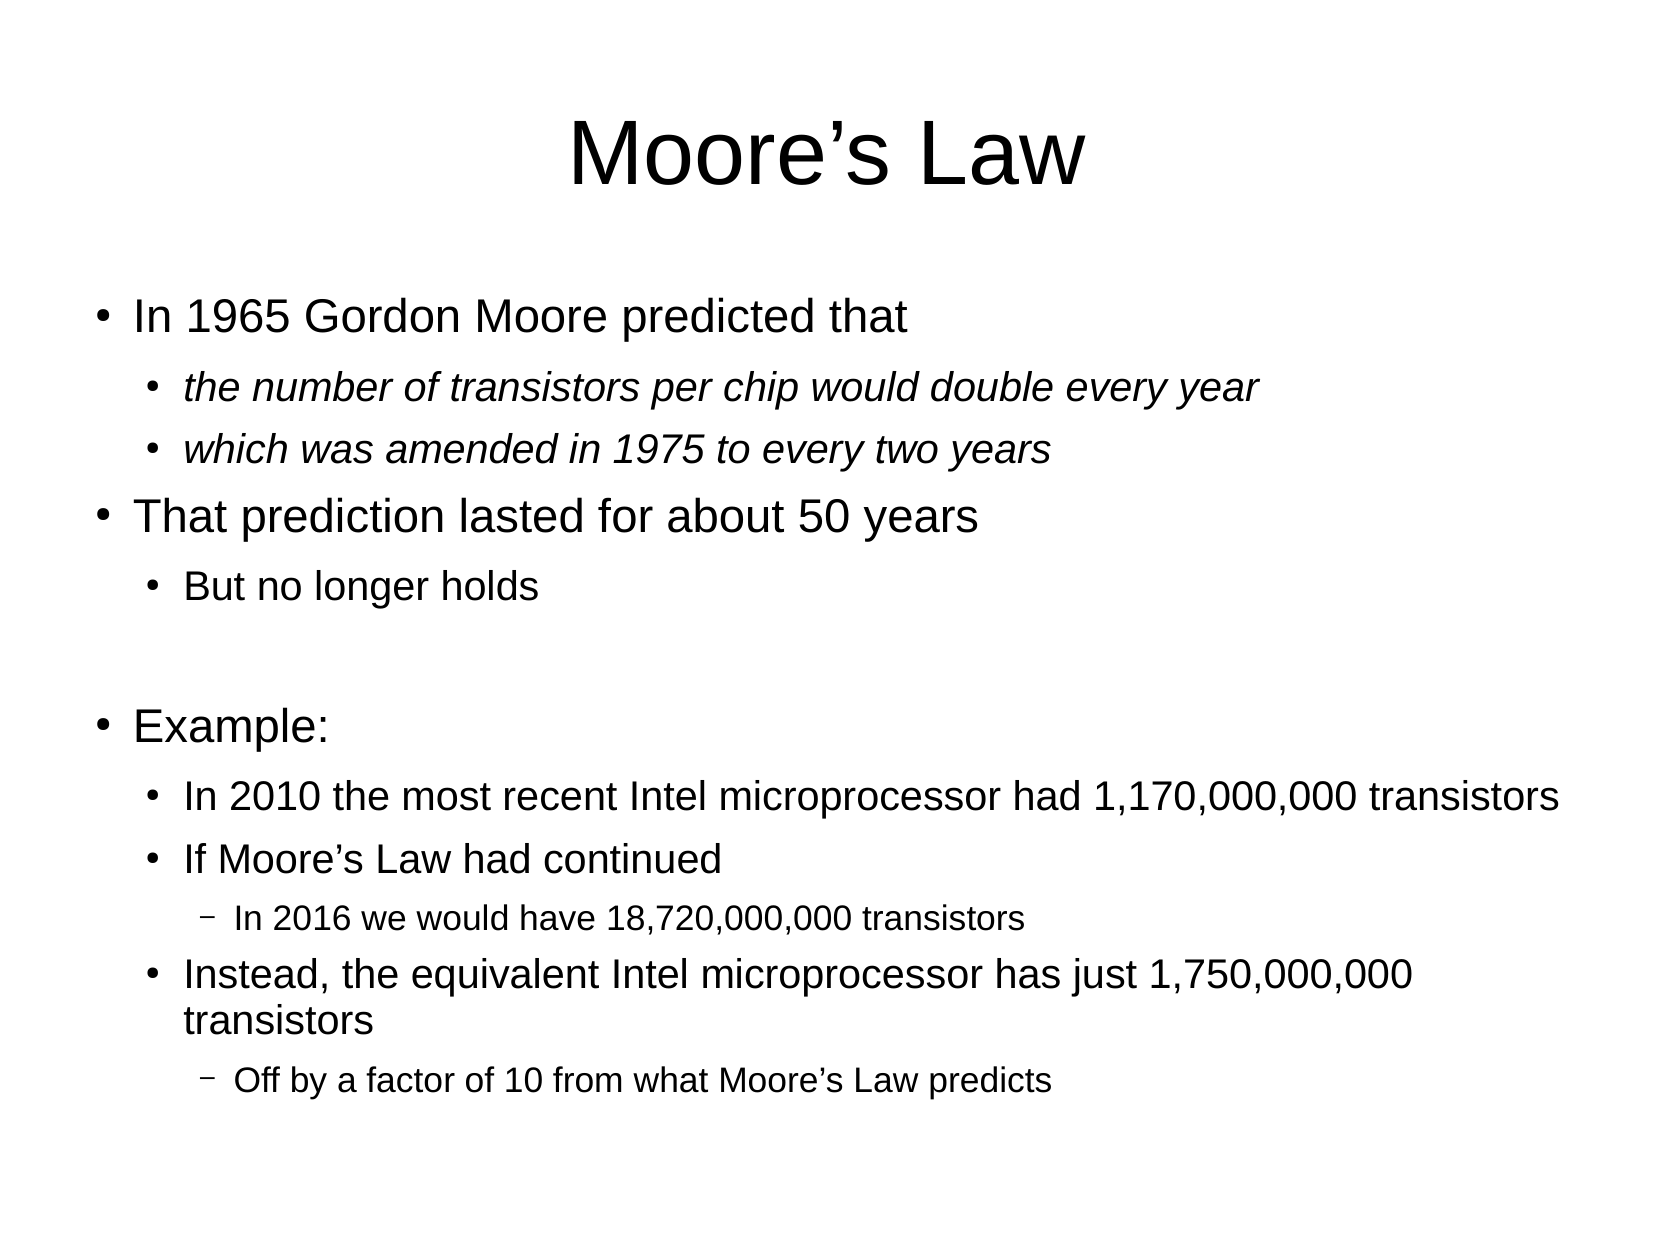

# Moore’s Law
In 1965 Gordon Moore predicted that
the number of transistors per chip would double every year
which was amended in 1975 to every two years
That prediction lasted for about 50 years
But no longer holds
Example:
In 2010 the most recent Intel microprocessor had 1,170,000,000 transistors
If Moore’s Law had continued
In 2016 we would have 18,720,000,000 transistors
Instead, the equivalent Intel microprocessor has just 1,750,000,000 transistors
Off by a factor of 10 from what Moore’s Law predicts